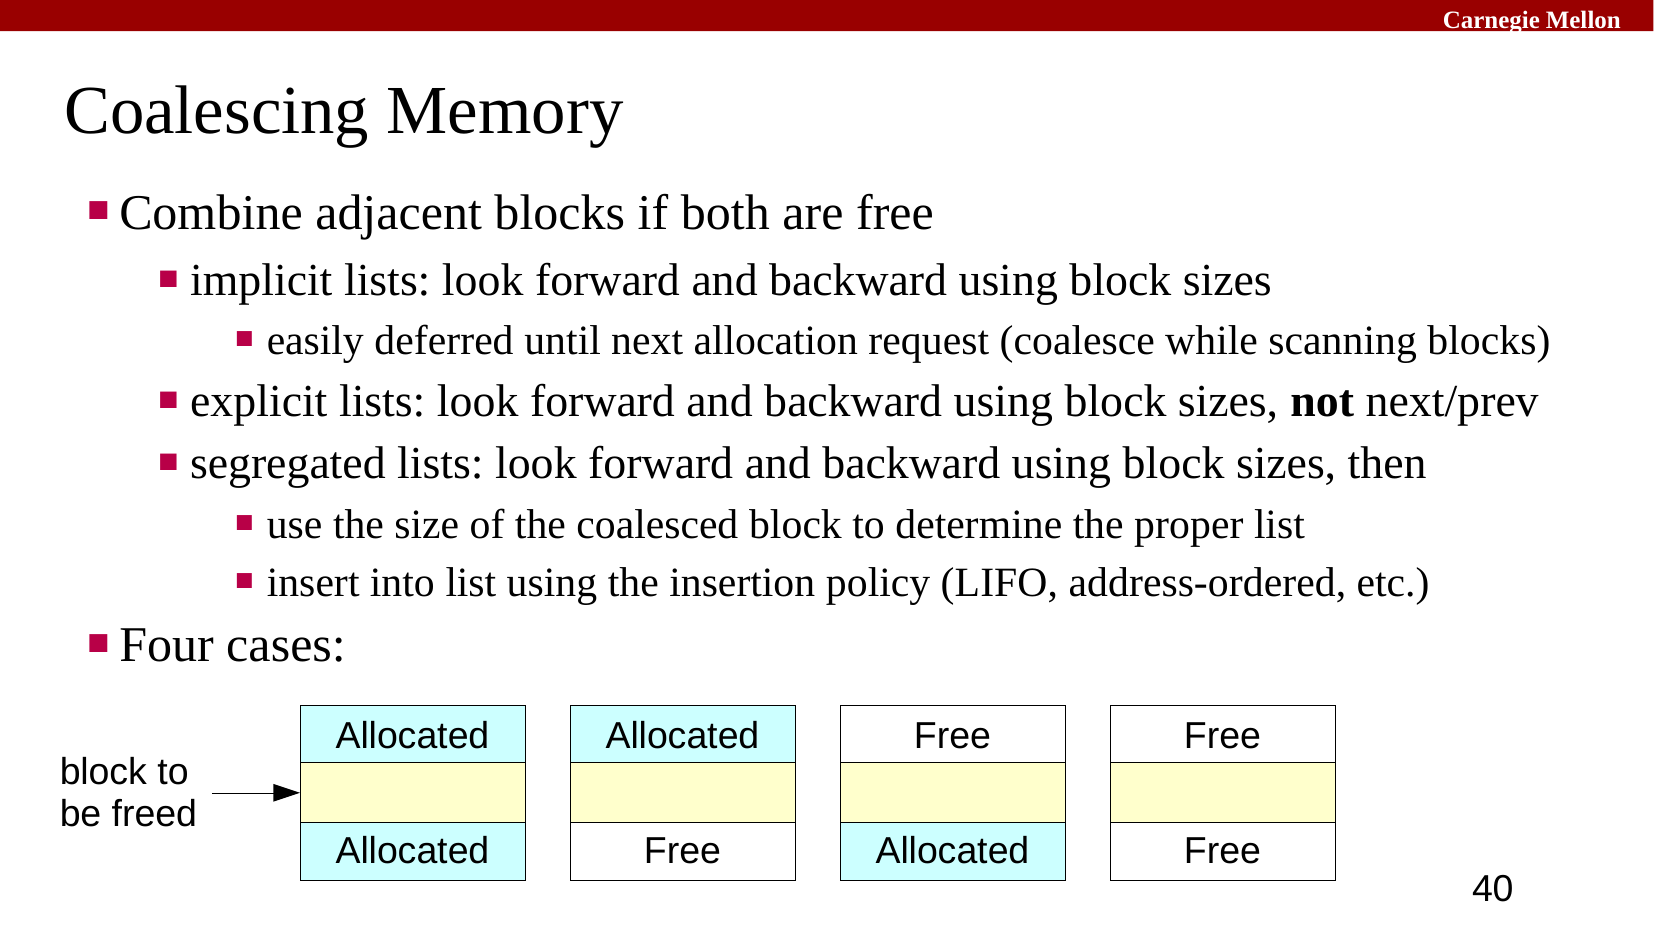

# Coalescing Memory
Combine adjacent blocks if both are free
implicit lists: look forward and backward using block sizes
easily deferred until next allocation request (coalesce while scanning blocks)
explicit lists: look forward and backward using block sizes, not next/prev
segregated lists: look forward and backward using block sizes, then
use the size of the coalesced block to determine the proper list
insert into list using the insertion policy (LIFO, address-ordered, etc.)
Four cases:
Allocated
Allocated
Free
Free
block to
be freed
Allocated
Free
Allocated
Free